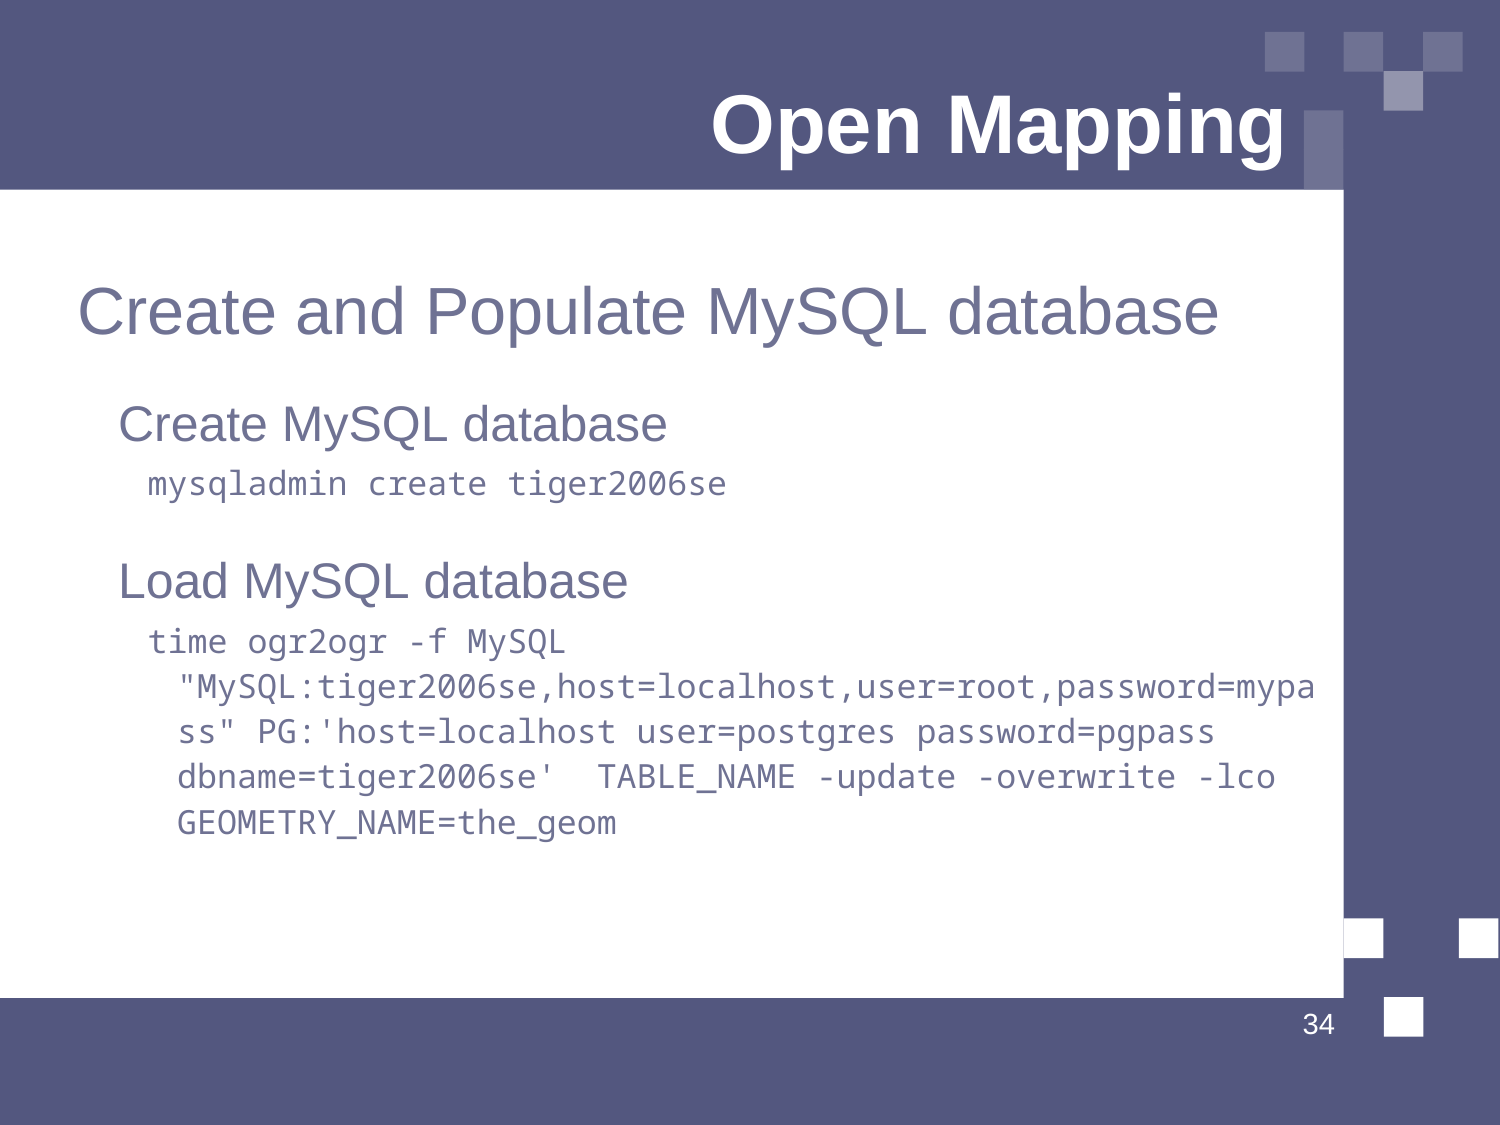

# Open Mapping
 Create and Populate MySQL database
Create MySQL database
mysqladmin create tiger2006se
Load MySQL database
time ogr2ogr -f MySQL "MySQL:tiger2006se,host=localhost,user=root,password=mypass" PG:'host=localhost user=postgres password=pgpass dbname=tiger2006se' TABLE_NAME -update -overwrite -lco GEOMETRY_NAME=the_geom
34